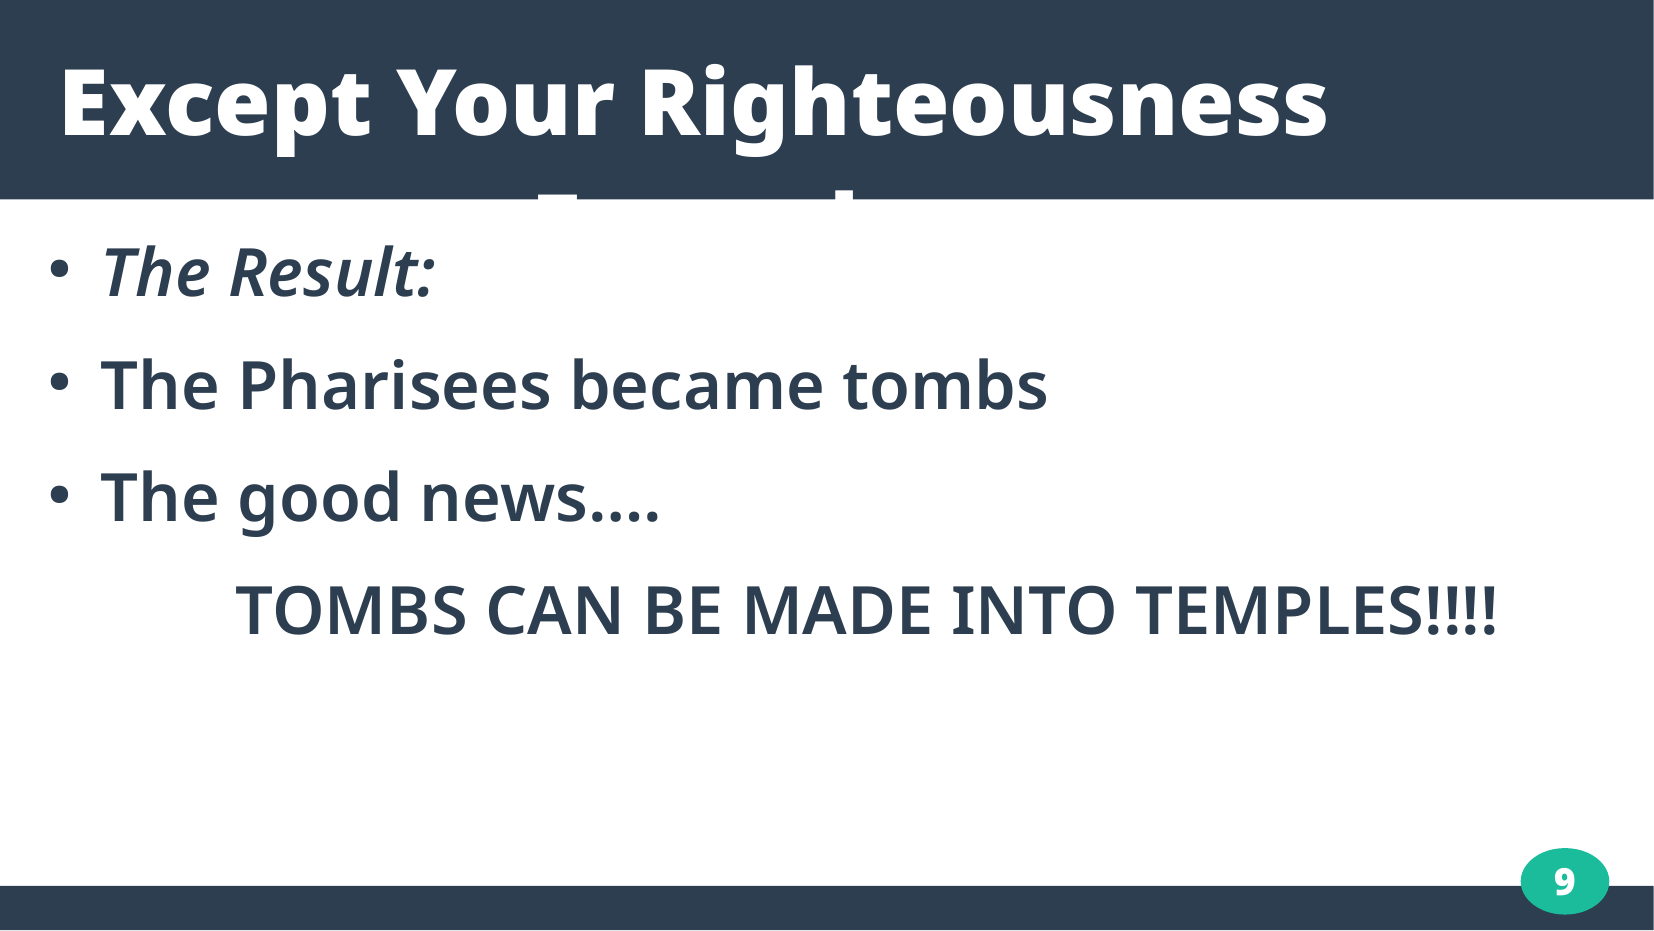

# Except Your Righteousness Exceed
The Result:
The Pharisees became tombs
The good news….
TOMBS CAN BE MADE INTO TEMPLES!!!!
9